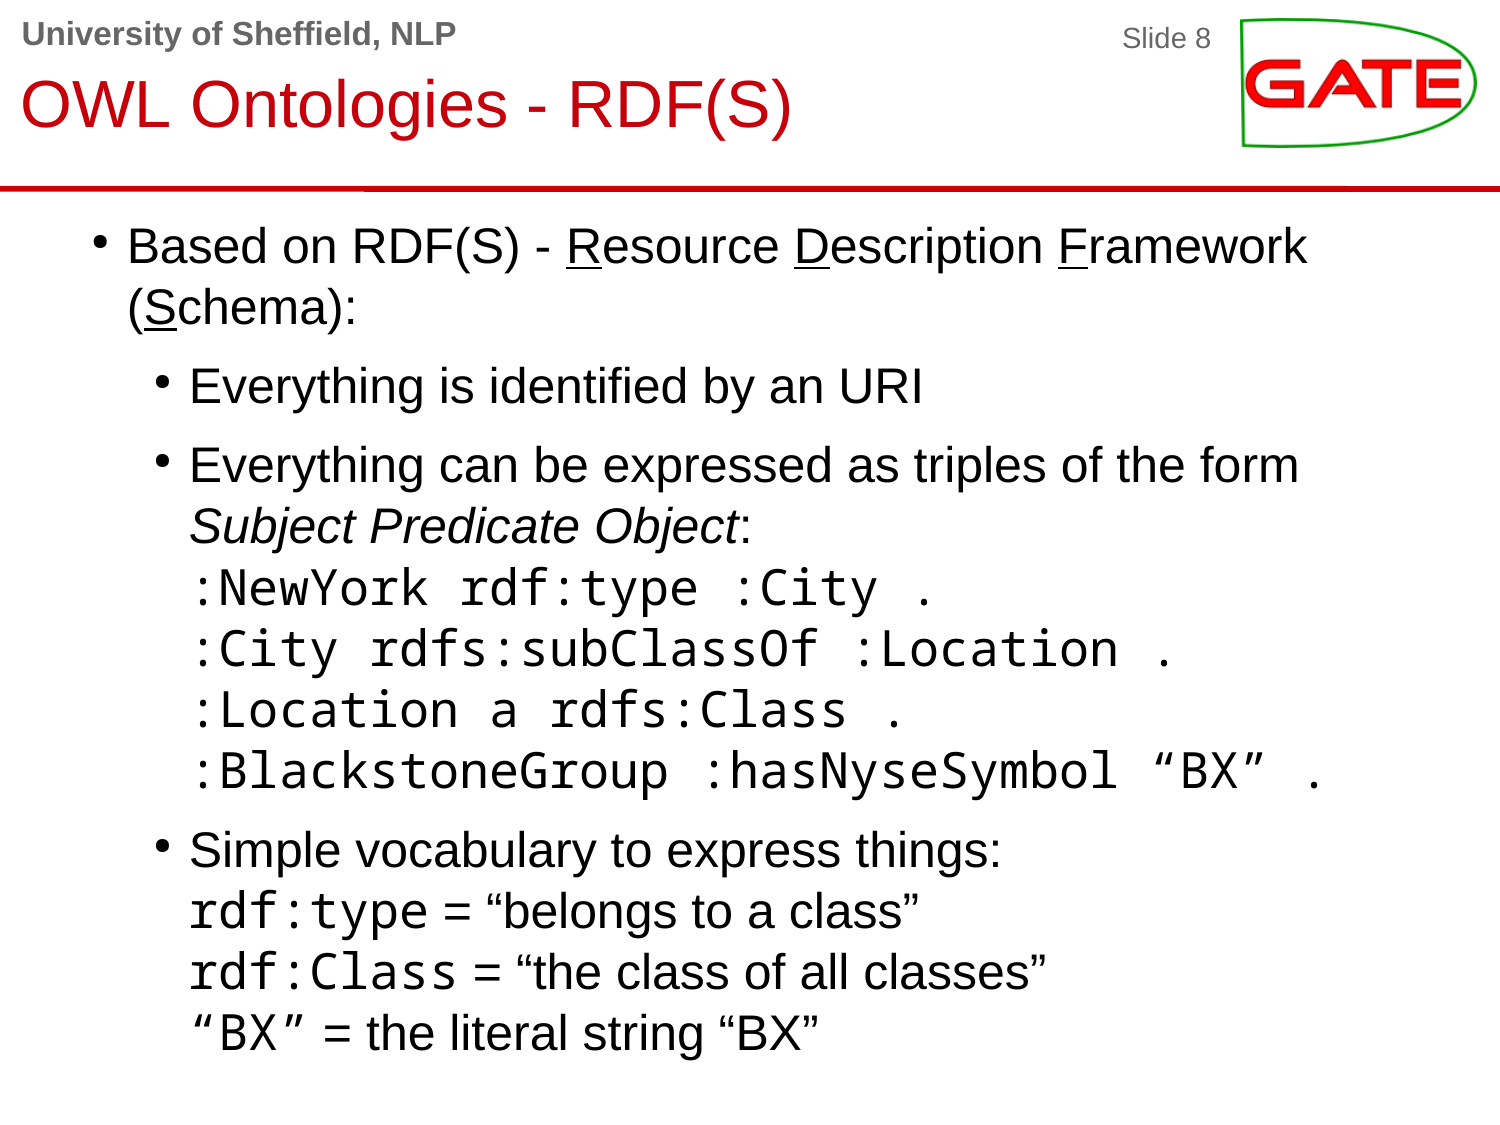

8
# OWL Ontologies - RDF(S)
Based on RDF(S) - Resource Description Framework (Schema):
Everything is identified by an URI
Everything can be expressed as triples of the form
Subject Predicate Object:
:NewYork rdf:type :City .
:City rdfs:subClassOf :Location .
:Location a rdfs:Class .
:BlackstoneGroup :hasNyseSymbol “BX” .
Simple vocabulary to express things:
rdf:type = “belongs to a class”
rdf:Class = “the class of all classes”
“BX” = the literal string “BX”